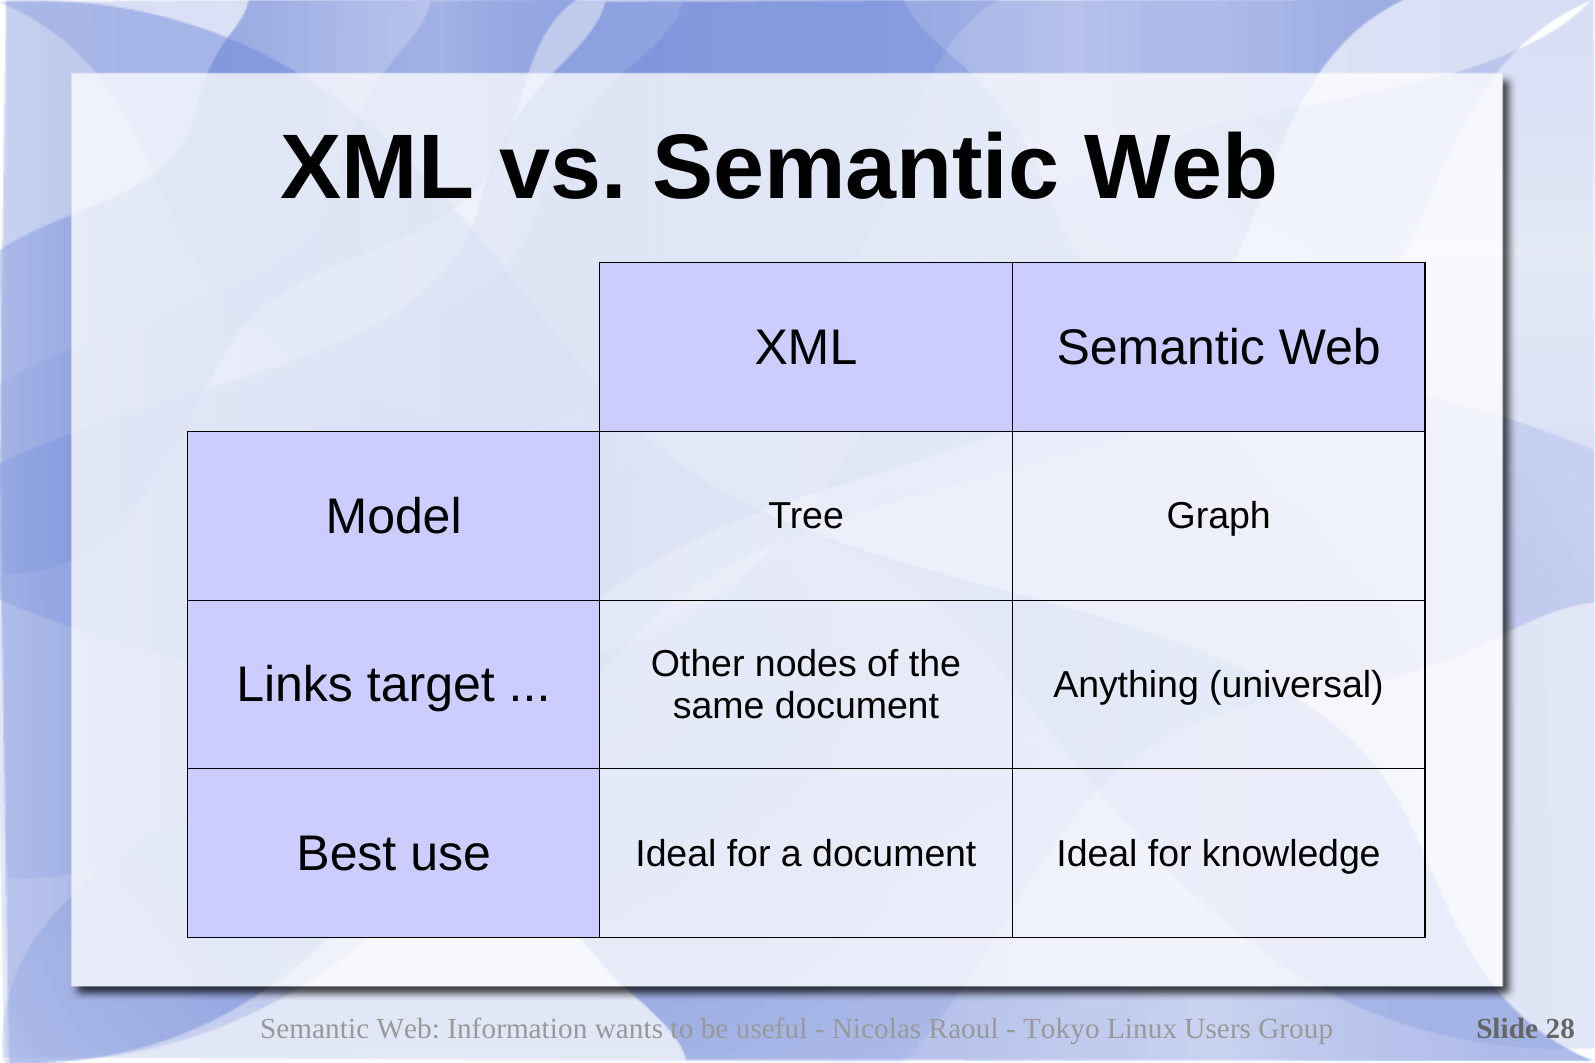

# XML vs. Semantic Web
| | XML | Semantic Web |
| --- | --- | --- |
| Model | Tree | Graph |
| Links target ... | Other nodes of the same document | Anything (universal) |
| Best use | Ideal for a document | Ideal for knowledge |
Semantic Web: Information wants to be useful - Nicolas Raoul - Tokyo Linux Users Group
28